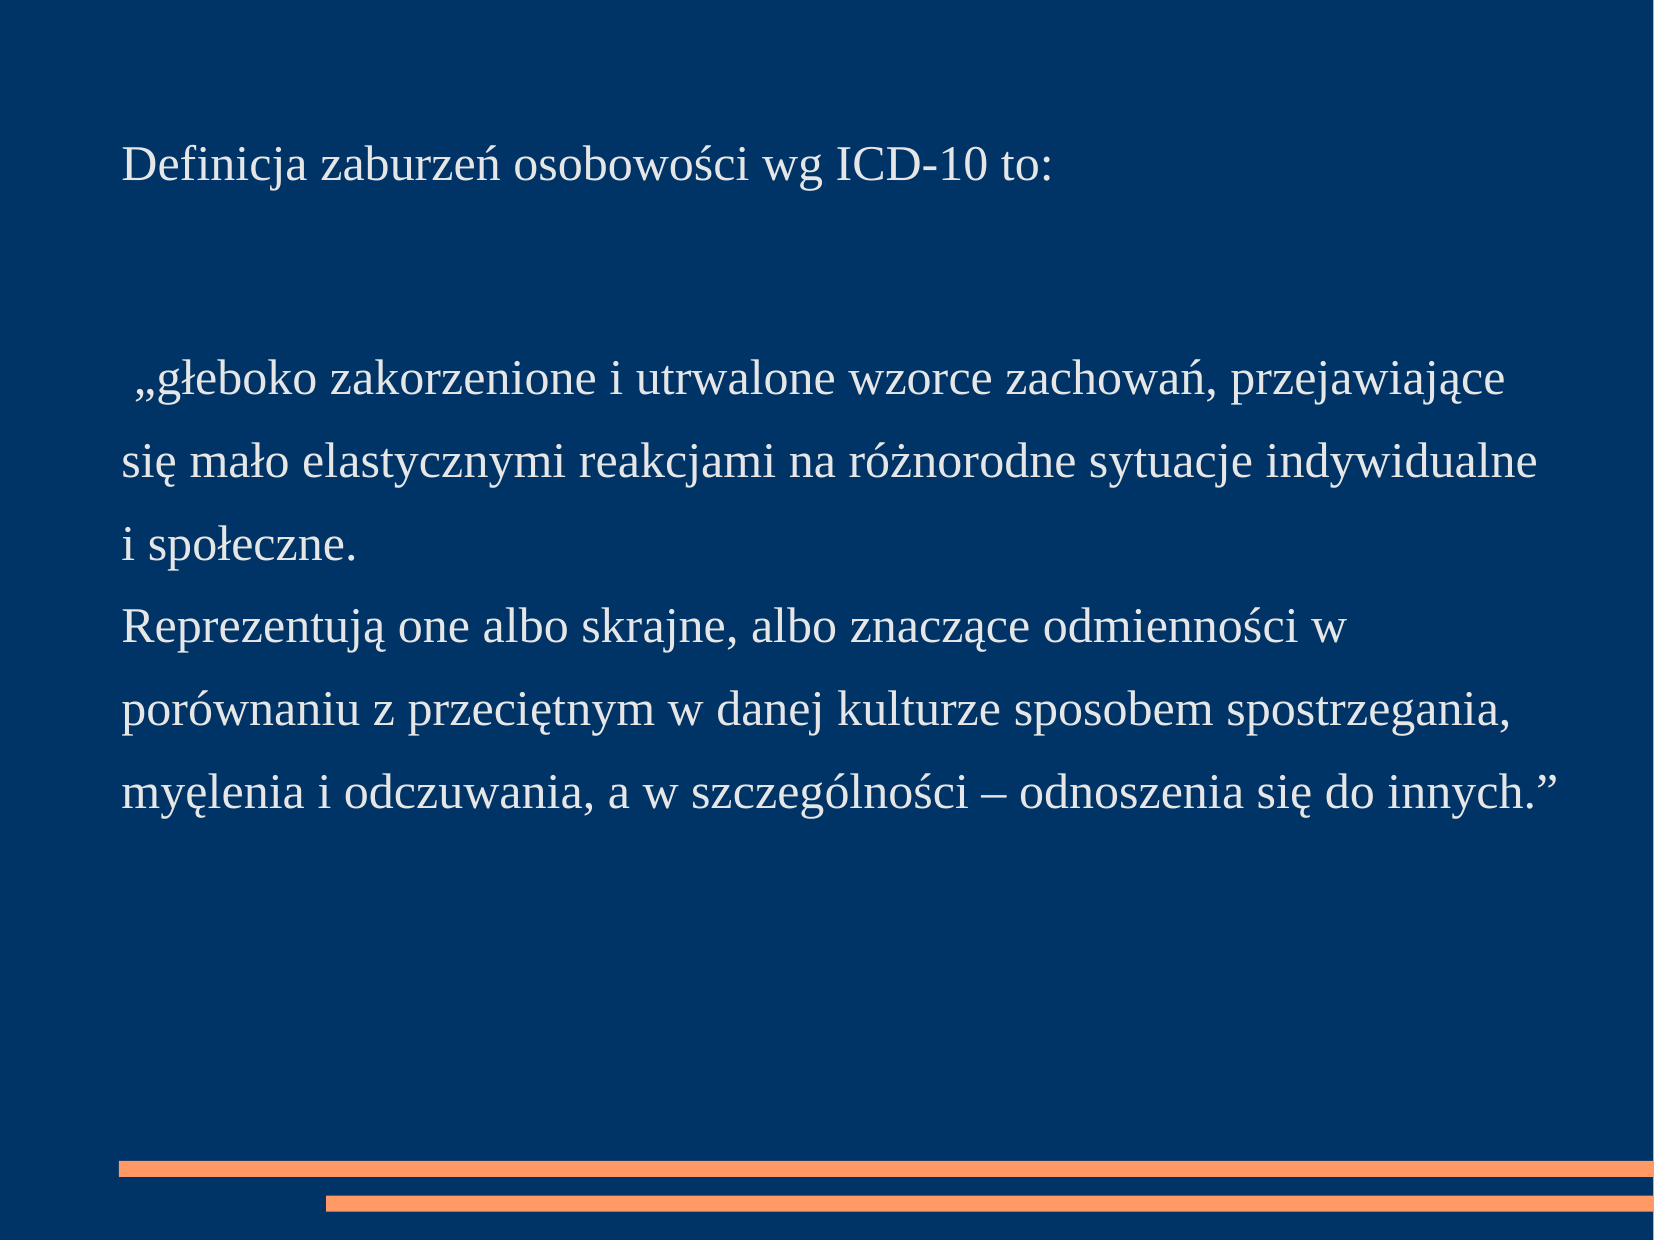

# Definicja zaburzeń osobowości wg ICD-10 to:
 „głeboko zakorzenione i utrwalone wzorce zachowań, przejawiające się mało elastycznymi reakcjami na różnorodne sytuacje indywidualne i społeczne.
Reprezentują one albo skrajne, albo znaczące odmienności w porównaniu z przeciętnym w danej kulturze sposobem spostrzegania, myęlenia i odczuwania, a w szczególności – odnoszenia się do innych.”